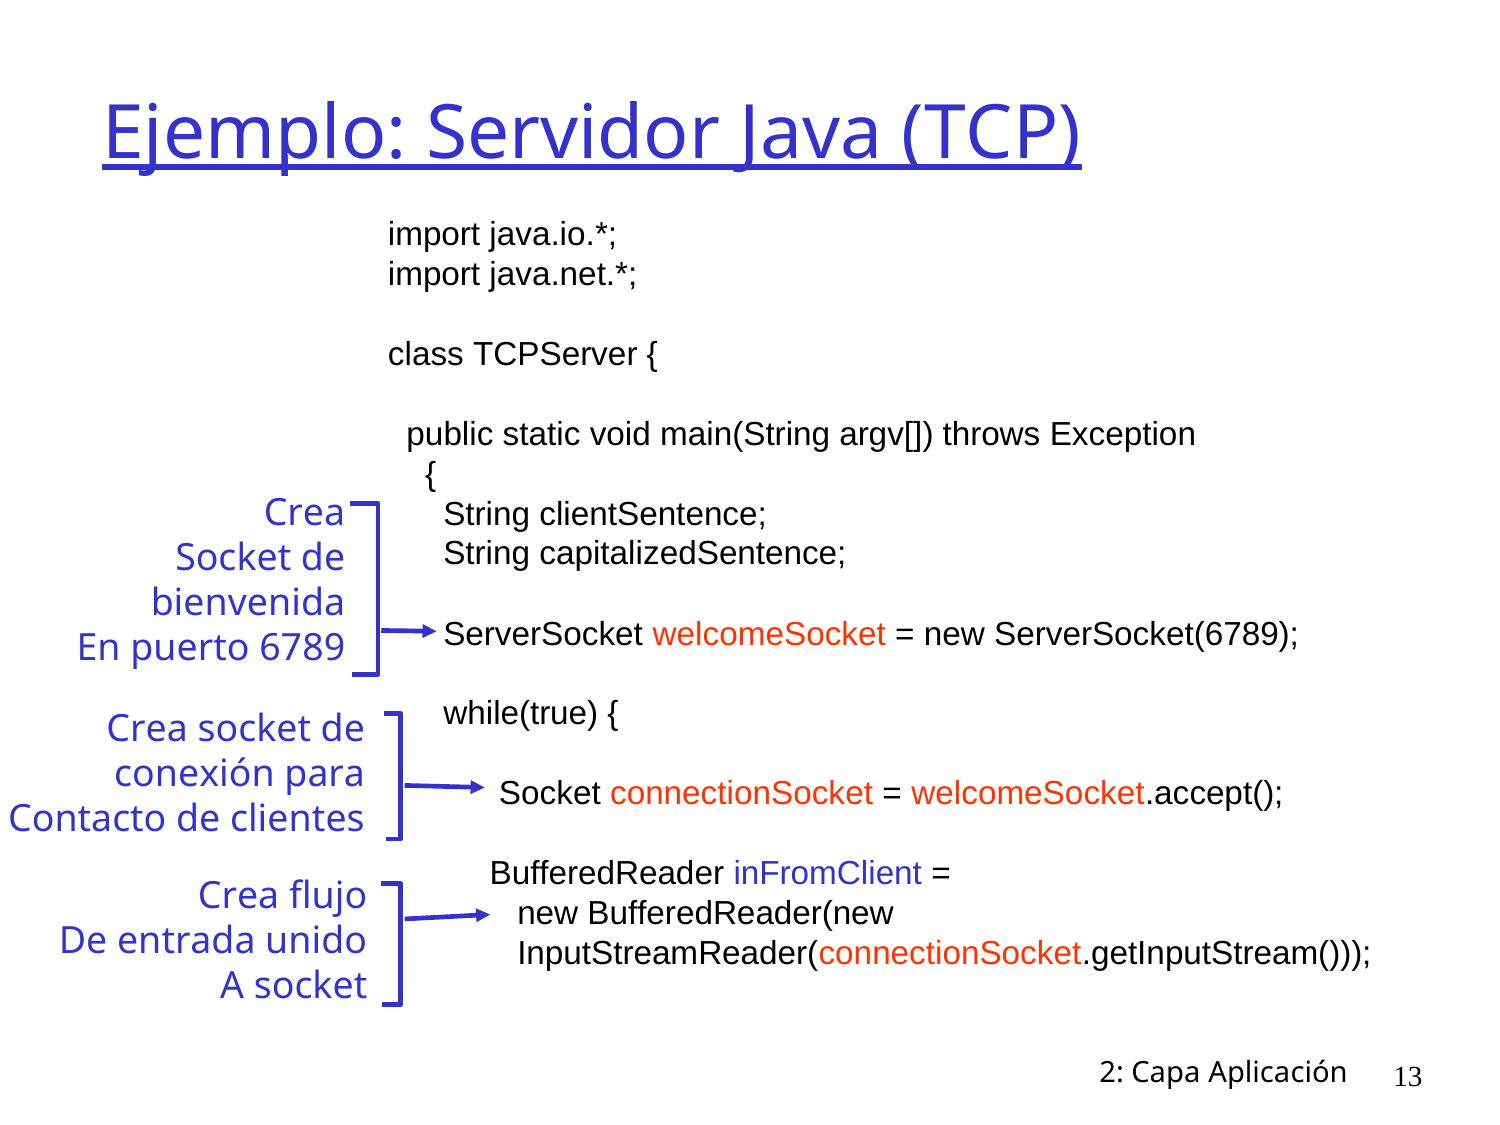

# Ejemplo: Servidor Java (TCP)‏
import java.io.*;
import java.net.*;
class TCPServer {
 public static void main(String argv[]) throws Exception
 {
 String clientSentence;
 String capitalizedSentence;
 ServerSocket welcomeSocket = new ServerSocket(6789);
 while(true) {
 Socket connectionSocket = welcomeSocket.accept();
 BufferedReader inFromClient =
 new BufferedReader(new
 InputStreamReader(connectionSocket.getInputStream()));
Crea
Socket de bienvenida
En puerto 6789
Crea socket de
conexión para
Contacto de clientes
Crea flujo
De entrada unido
A socket